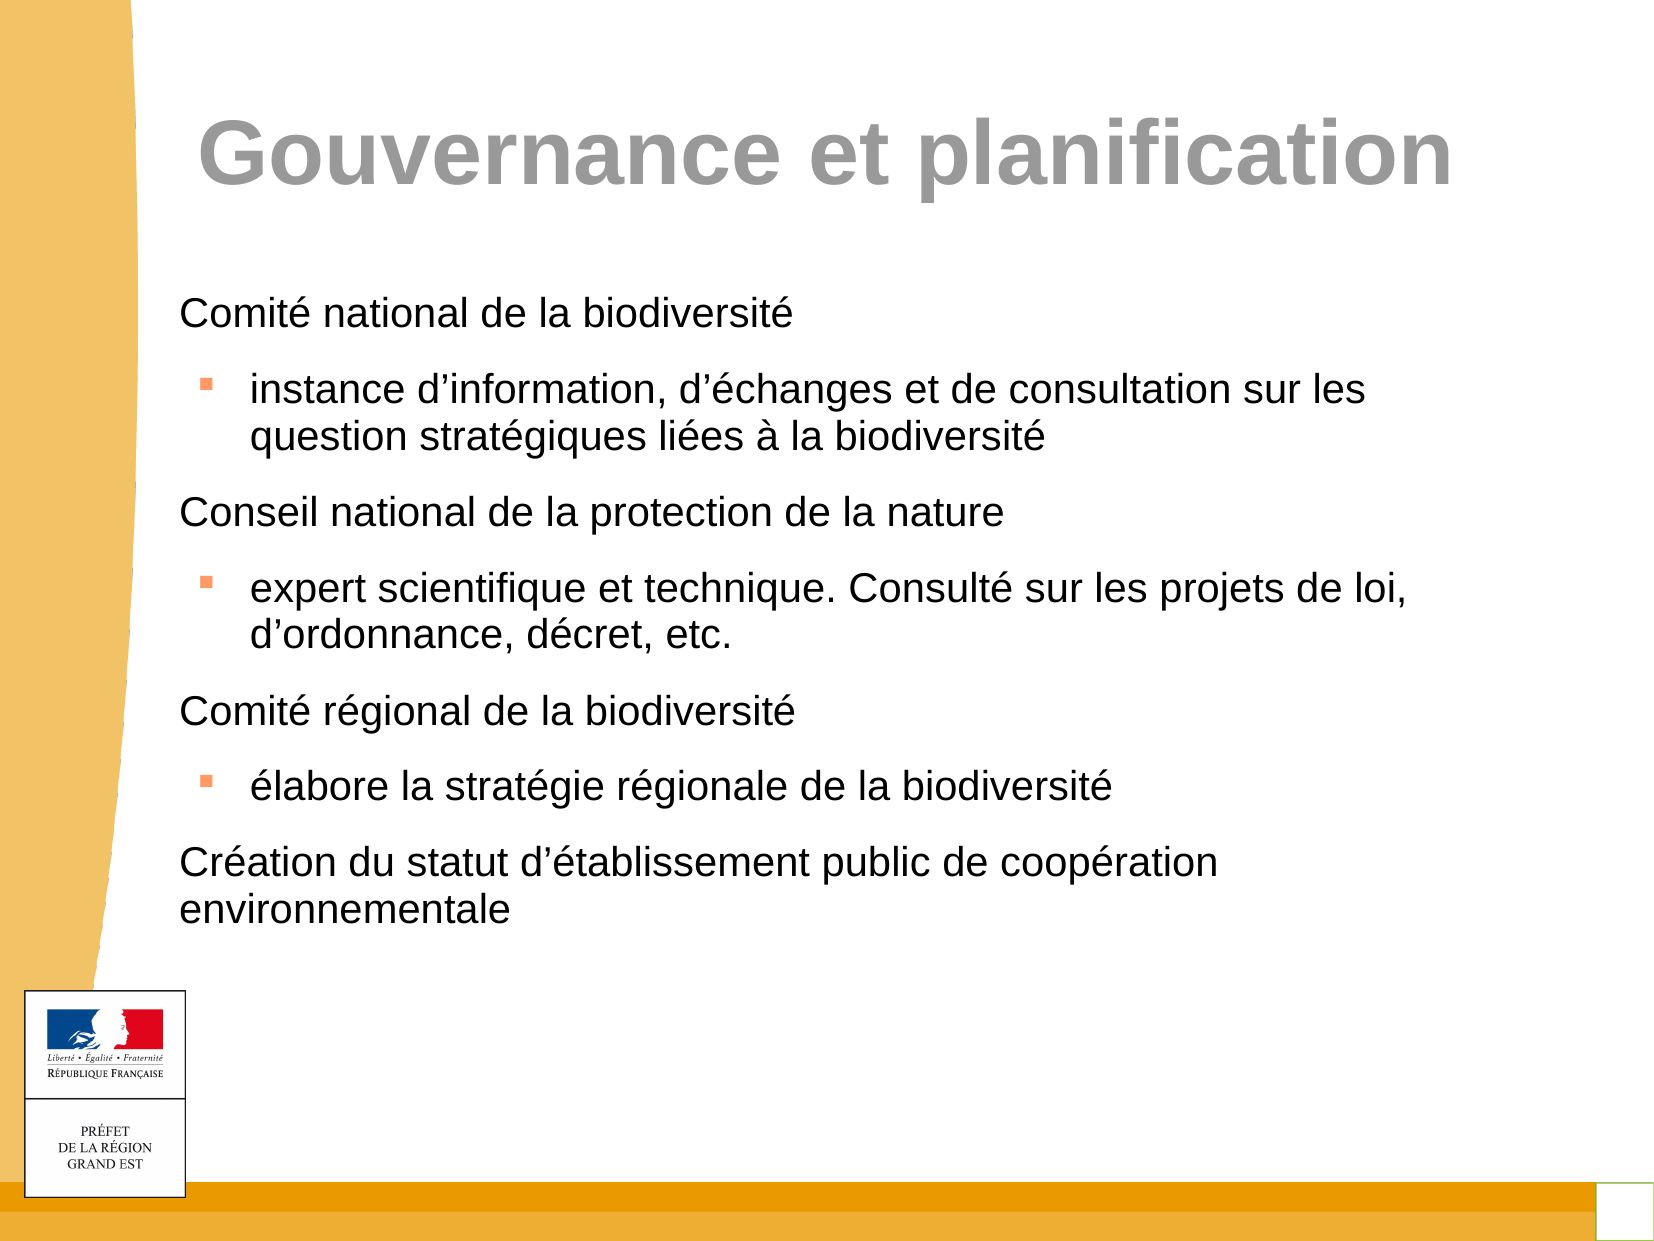

# Gouvernance et planification
Comité national de la biodiversité
instance d’information, d’échanges et de consultation sur les question stratégiques liées à la biodiversité
Conseil national de la protection de la nature
expert scientifique et technique. Consulté sur les projets de loi, d’ordonnance, décret, etc.
Comité régional de la biodiversité
élabore la stratégie régionale de la biodiversité
Création du statut d’établissement public de coopération environnementale